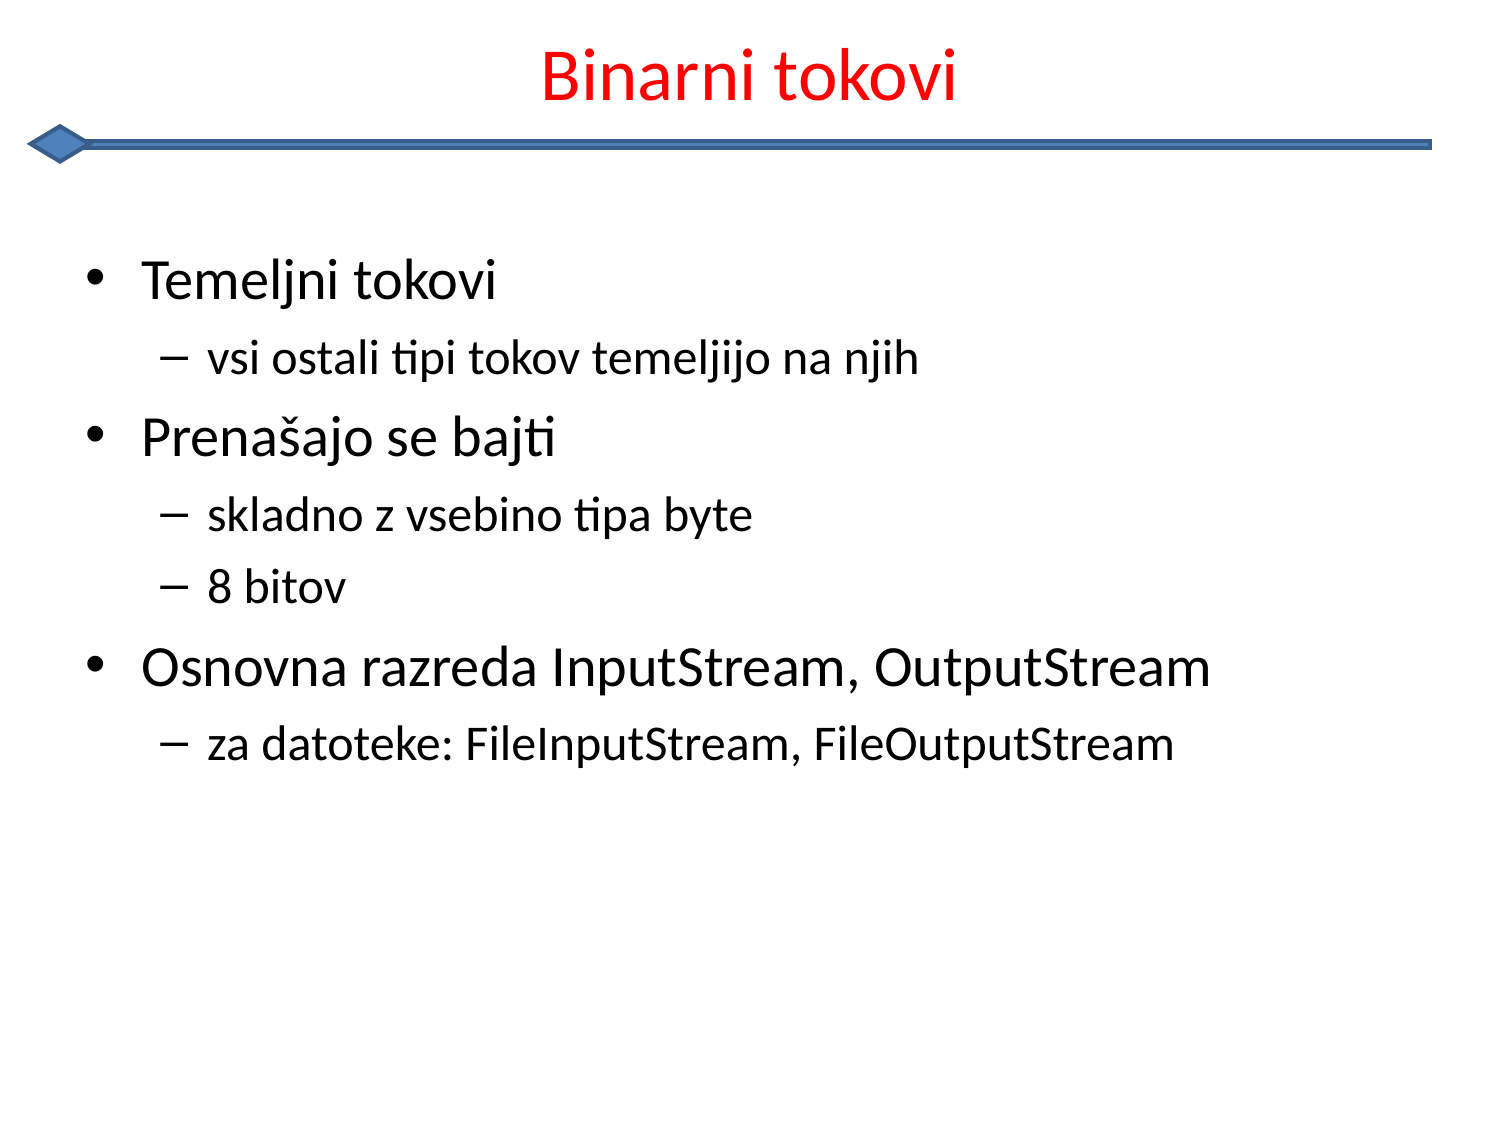

# Binarni tokovi
Temeljni tokovi
vsi ostali tipi tokov temeljijo na njih
Prenašajo se bajti
skladno z vsebino tipa byte
8 bitov
Osnovna razreda InputStream, OutputStream
za datoteke: FileInputStream, FileOutputStream